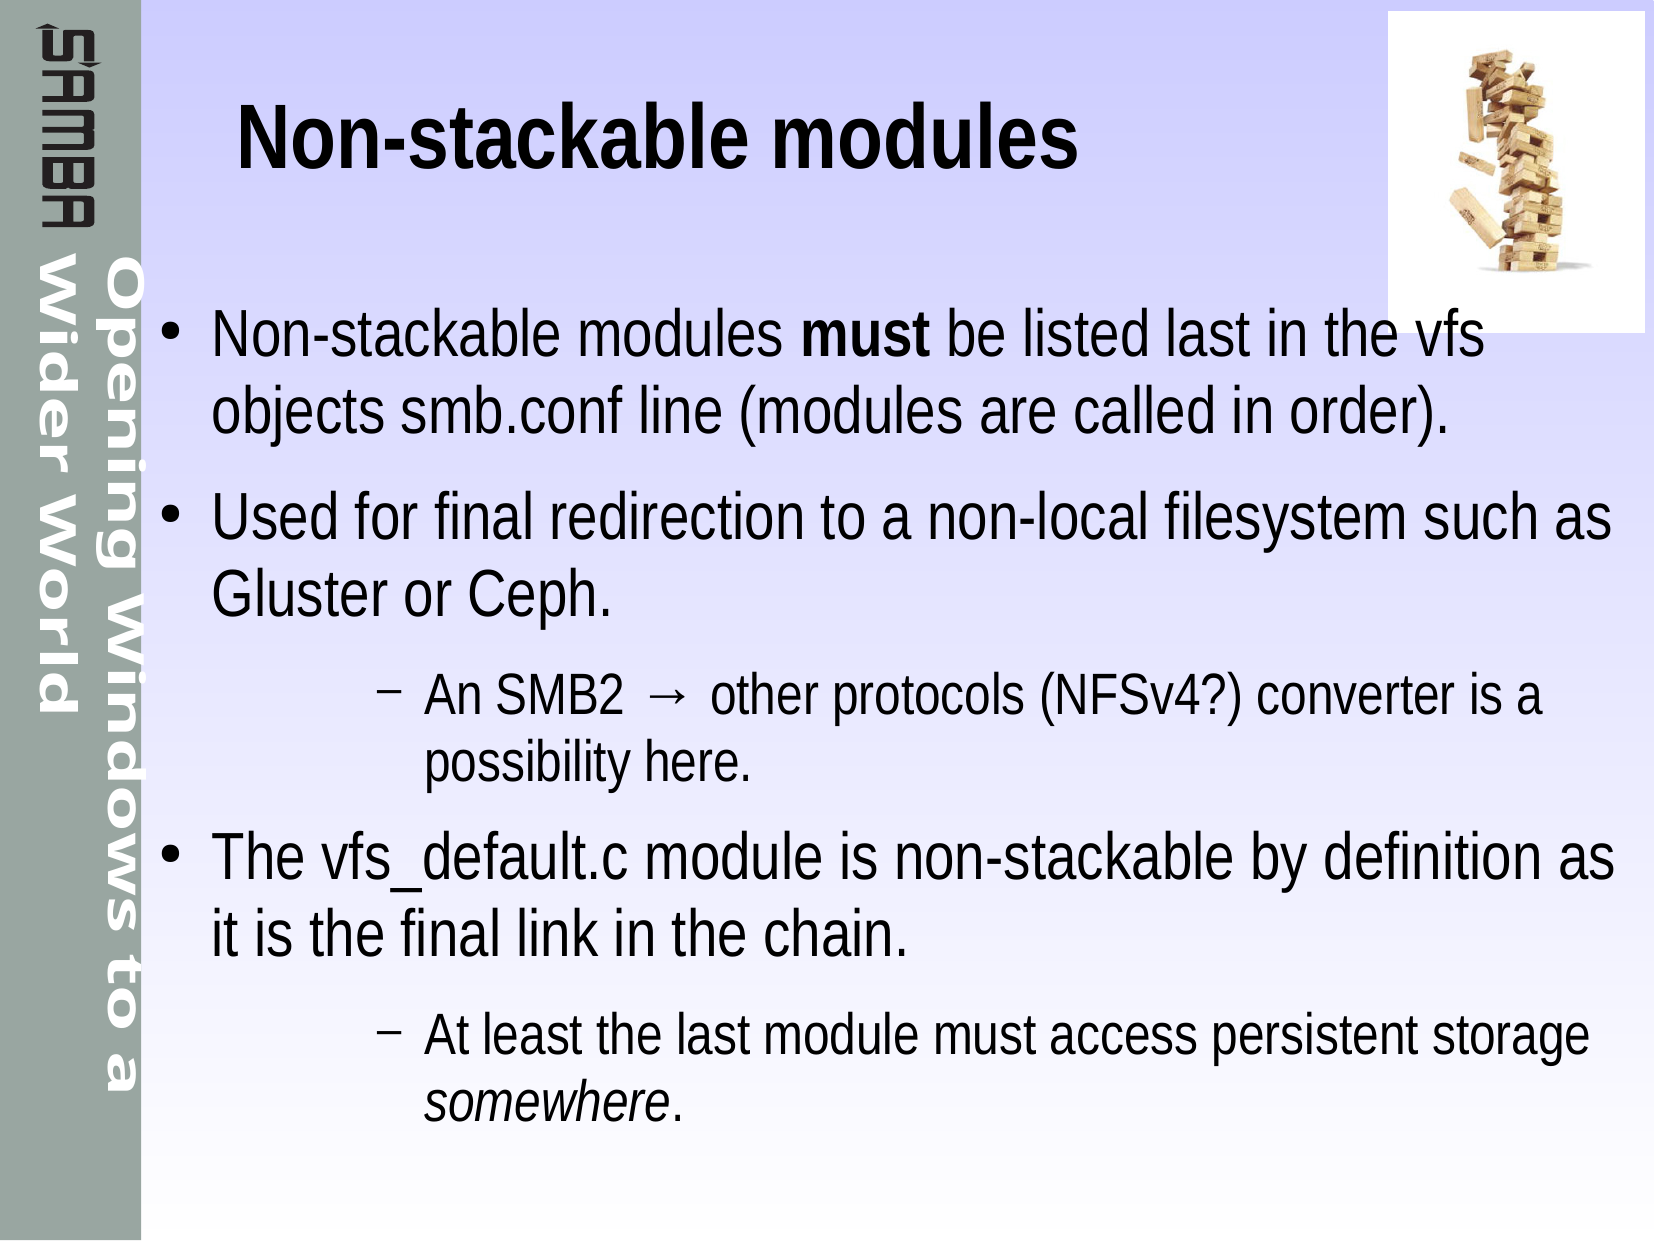

# Non-stackable modules
Non-stackable modules must be listed last in the vfs objects smb.conf line (modules are called in order).
Used for final redirection to a non-local filesystem such as Gluster or Ceph.
An SMB2 → other protocols (NFSv4?) converter is a possibility here.
The vfs_default.c module is non-stackable by definition as it is the final link in the chain.
At least the last module must access persistent storage somewhere.